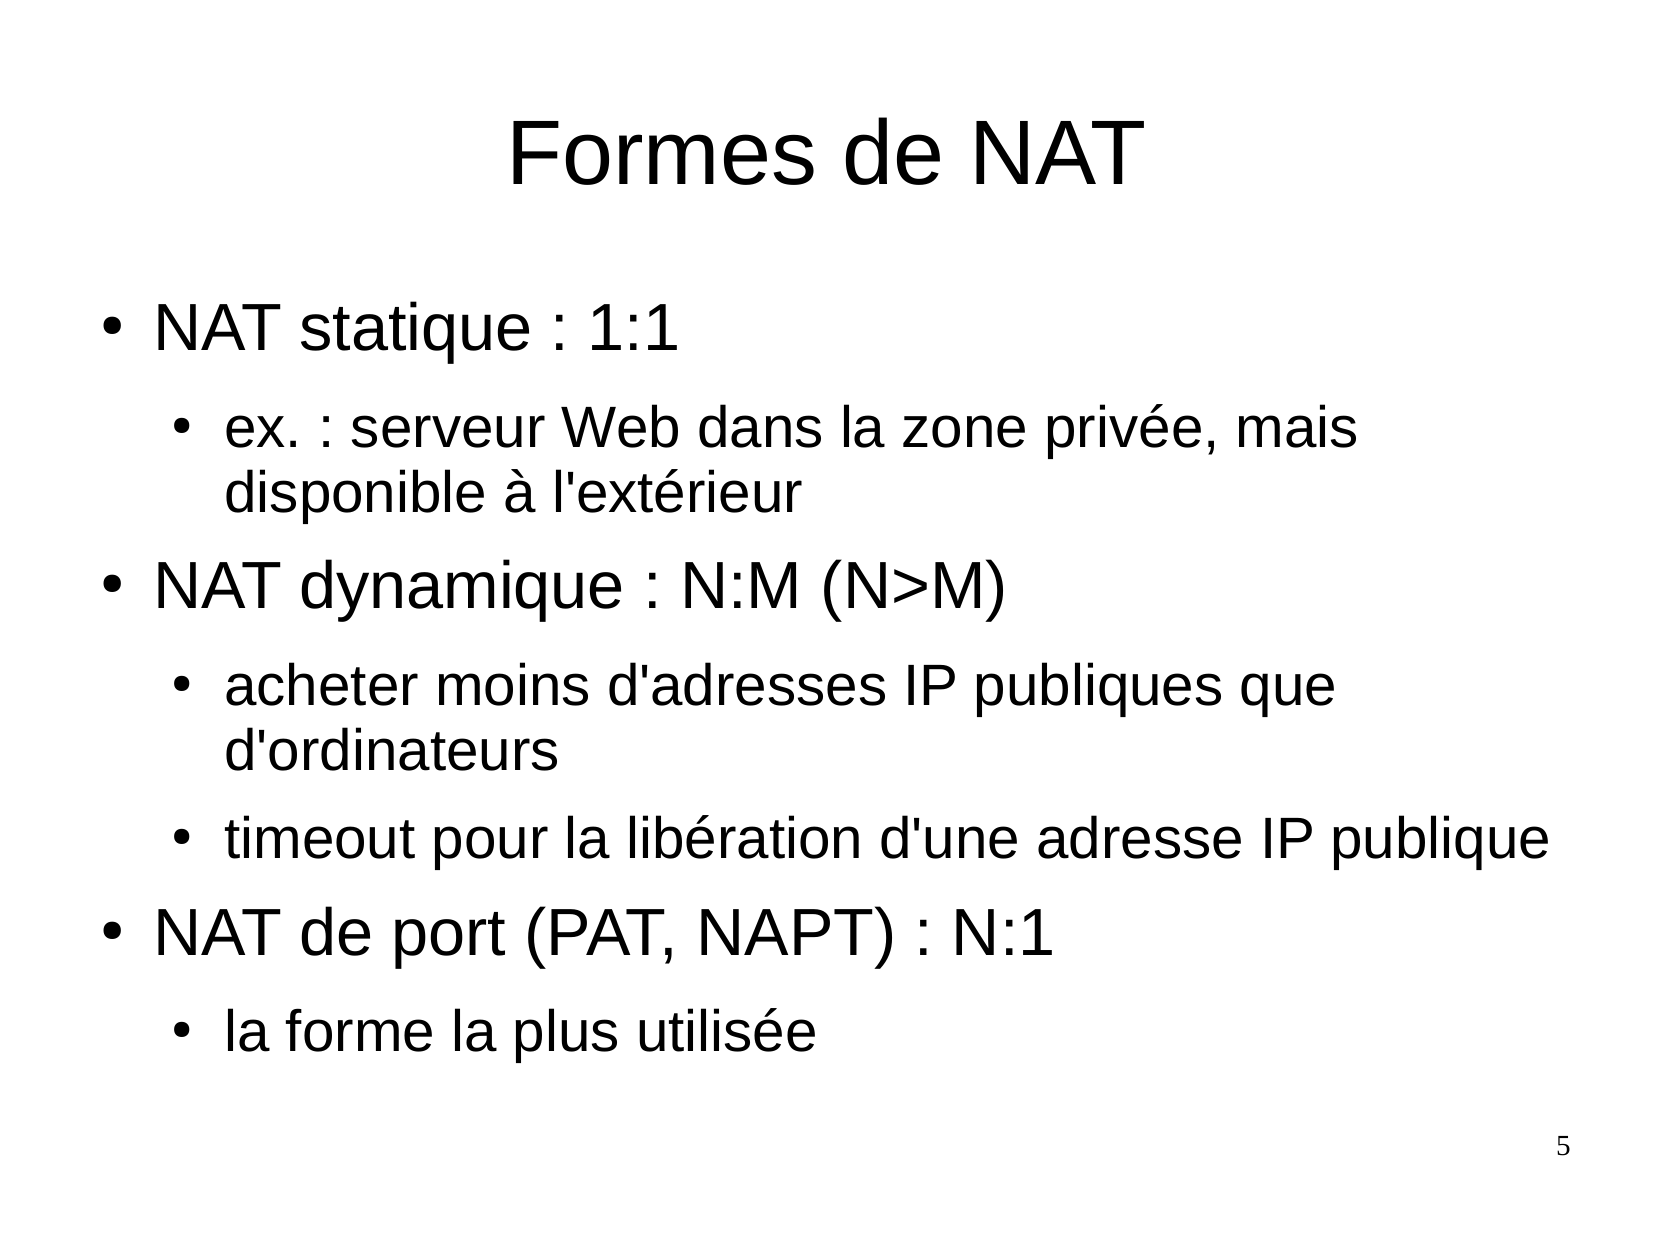

# Formes de NAT
NAT statique : 1:1
ex. : serveur Web dans la zone privée, mais disponible à l'extérieur
NAT dynamique : N:M (N>M)
acheter moins d'adresses IP publiques que d'ordinateurs
timeout pour la libération d'une adresse IP publique
NAT de port (PAT, NAPT) : N:1
la forme la plus utilisée
5